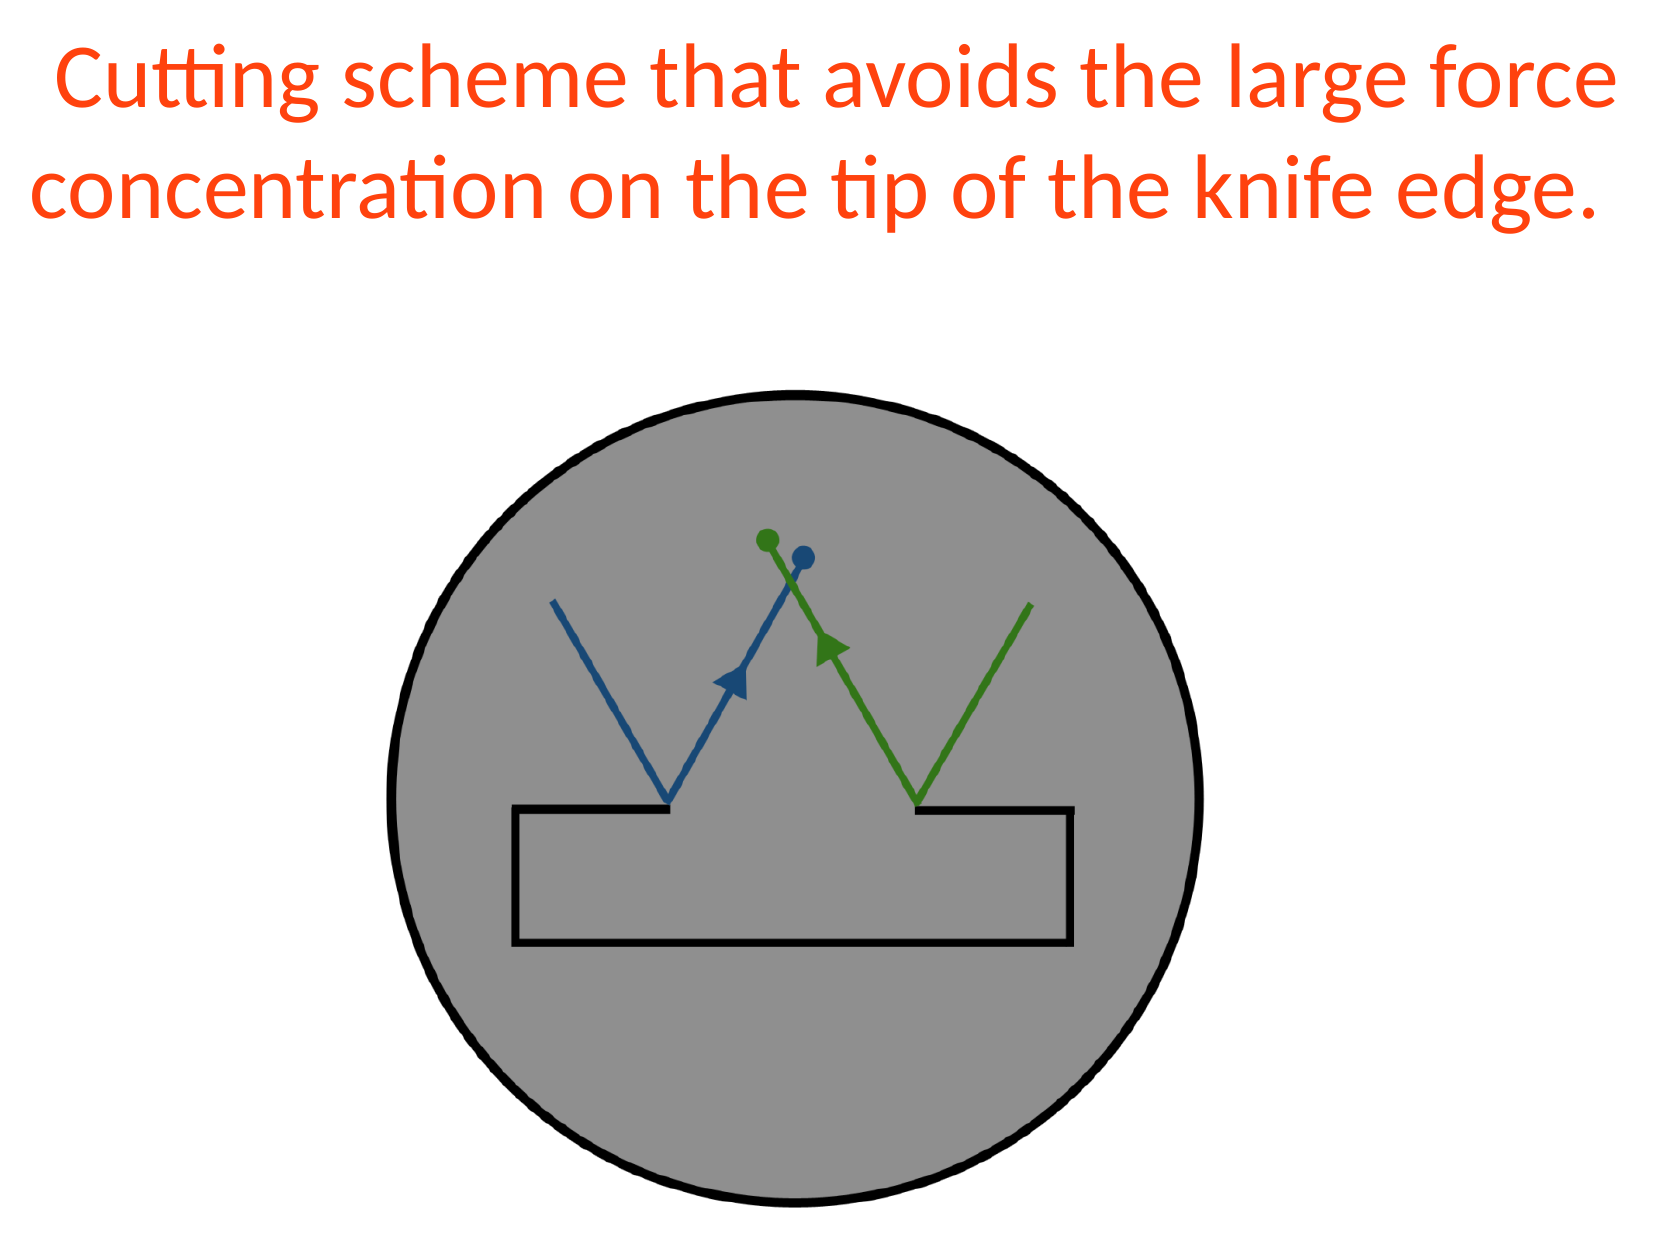

Cutting scheme that avoids the large force concentration on the tip of the knife edge.